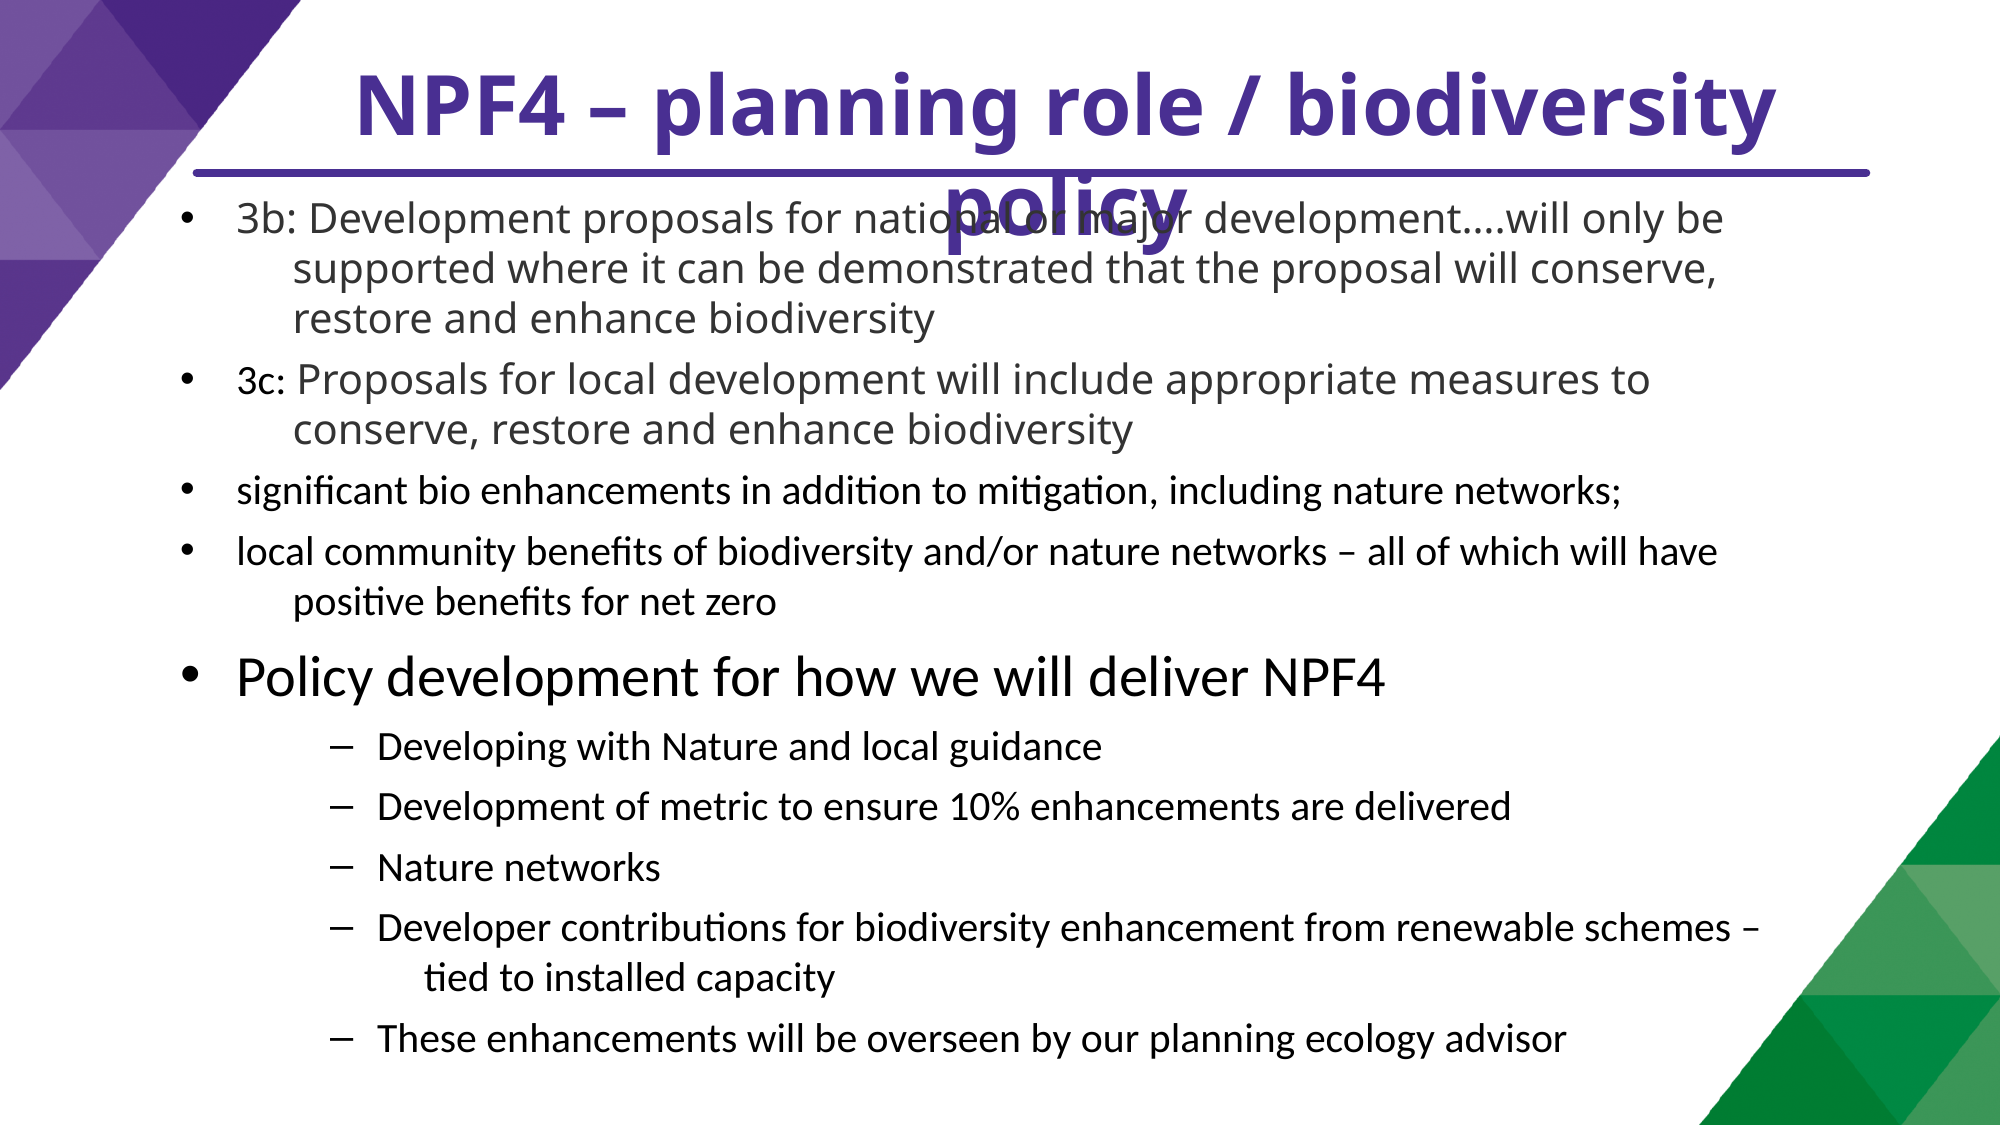

# NPF4 – planning role / biodiversity policy
3b: Development proposals for national or major development….will only be supported where it can be demonstrated that the proposal will conserve, restore and enhance biodiversity
3c: Proposals for local development will include appropriate measures to conserve, restore and enhance biodiversity
significant bio enhancements in addition to mitigation, including nature networks;
local community benefits of biodiversity and/or nature networks – all of which will have positive benefits for net zero
Policy development for how we will deliver NPF4
Developing with Nature and local guidance
Development of metric to ensure 10% enhancements are delivered
Nature networks
Developer contributions for biodiversity enhancement from renewable schemes – tied to installed capacity
These enhancements will be overseen by our planning ecology advisor